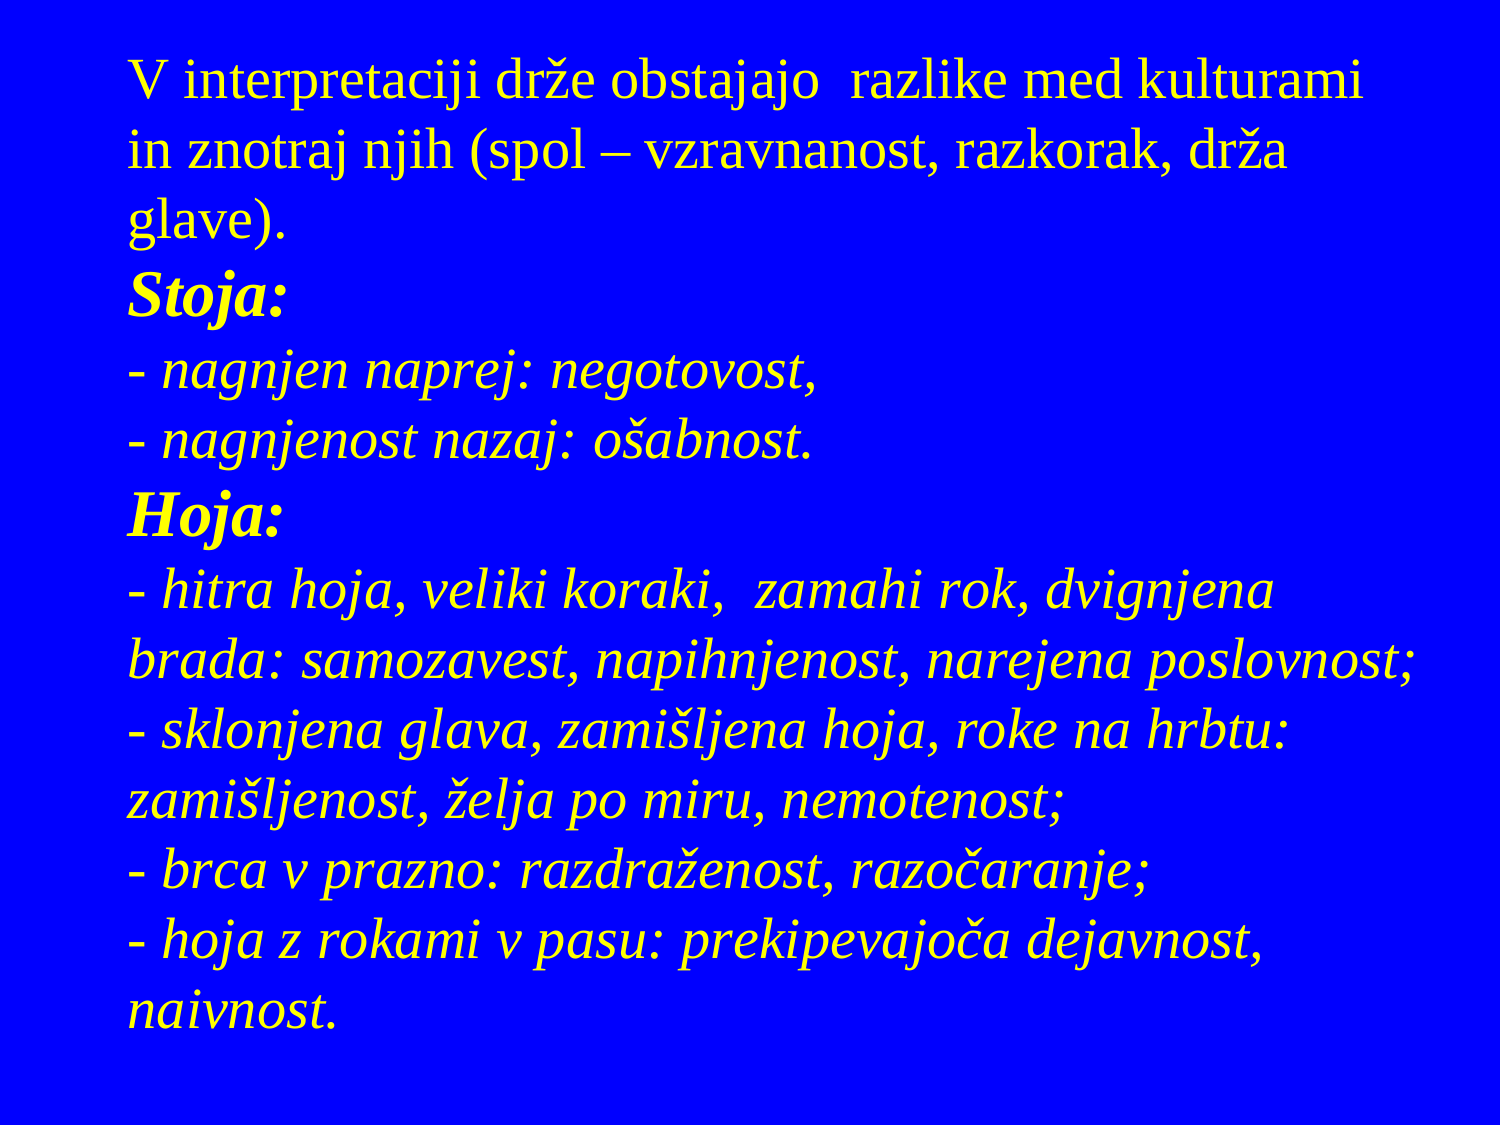

# V interpretaciji drže obstajajo razlike med kulturami in znotraj njih (spol – vzravnanost, razkorak, drža glave). Stoja: - nagnjen naprej: negotovost, - nagnjenost nazaj: ošabnost. Hoja: - hitra hoja, veliki koraki, zamahi rok, dvignjena brada: samozavest, napihnjenost, narejena poslovnost; - sklonjena glava, zamišljena hoja, roke na hrbtu: zamišljenost, želja po miru, nemotenost; - brca v prazno: razdraženost, razočaranje; - hoja z rokami v pasu: prekipevajoča dejavnost, naivnost.